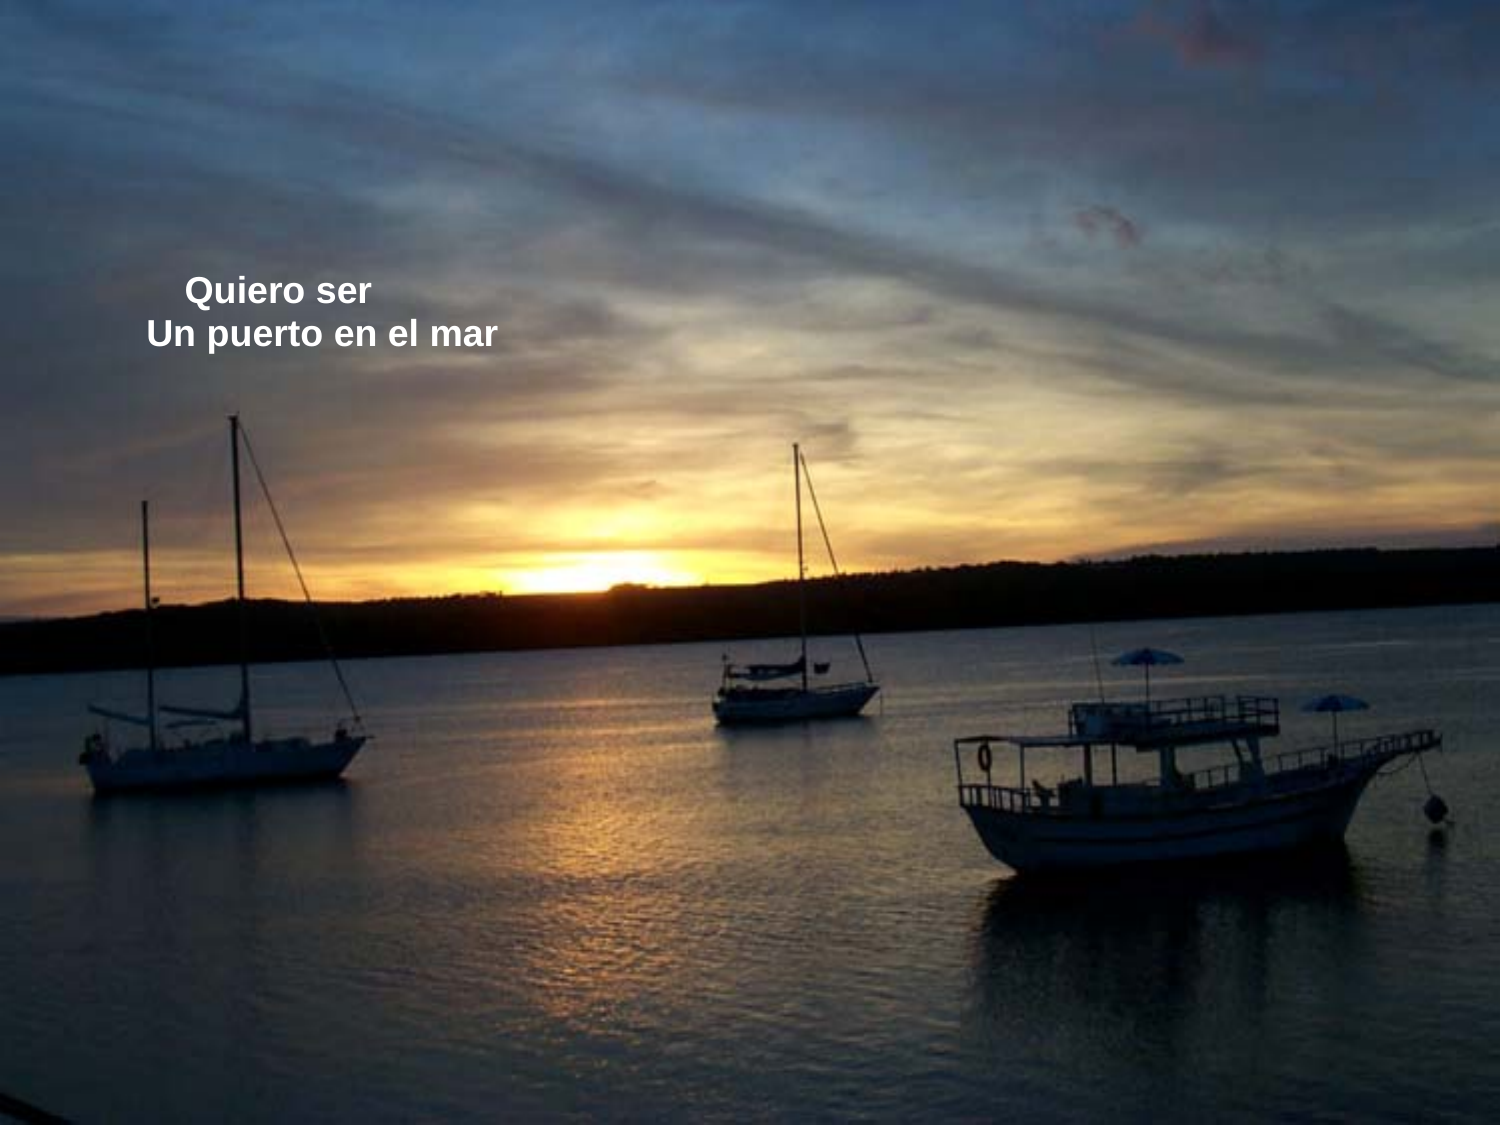

#
 Quiero ser
Un puerto en el mar